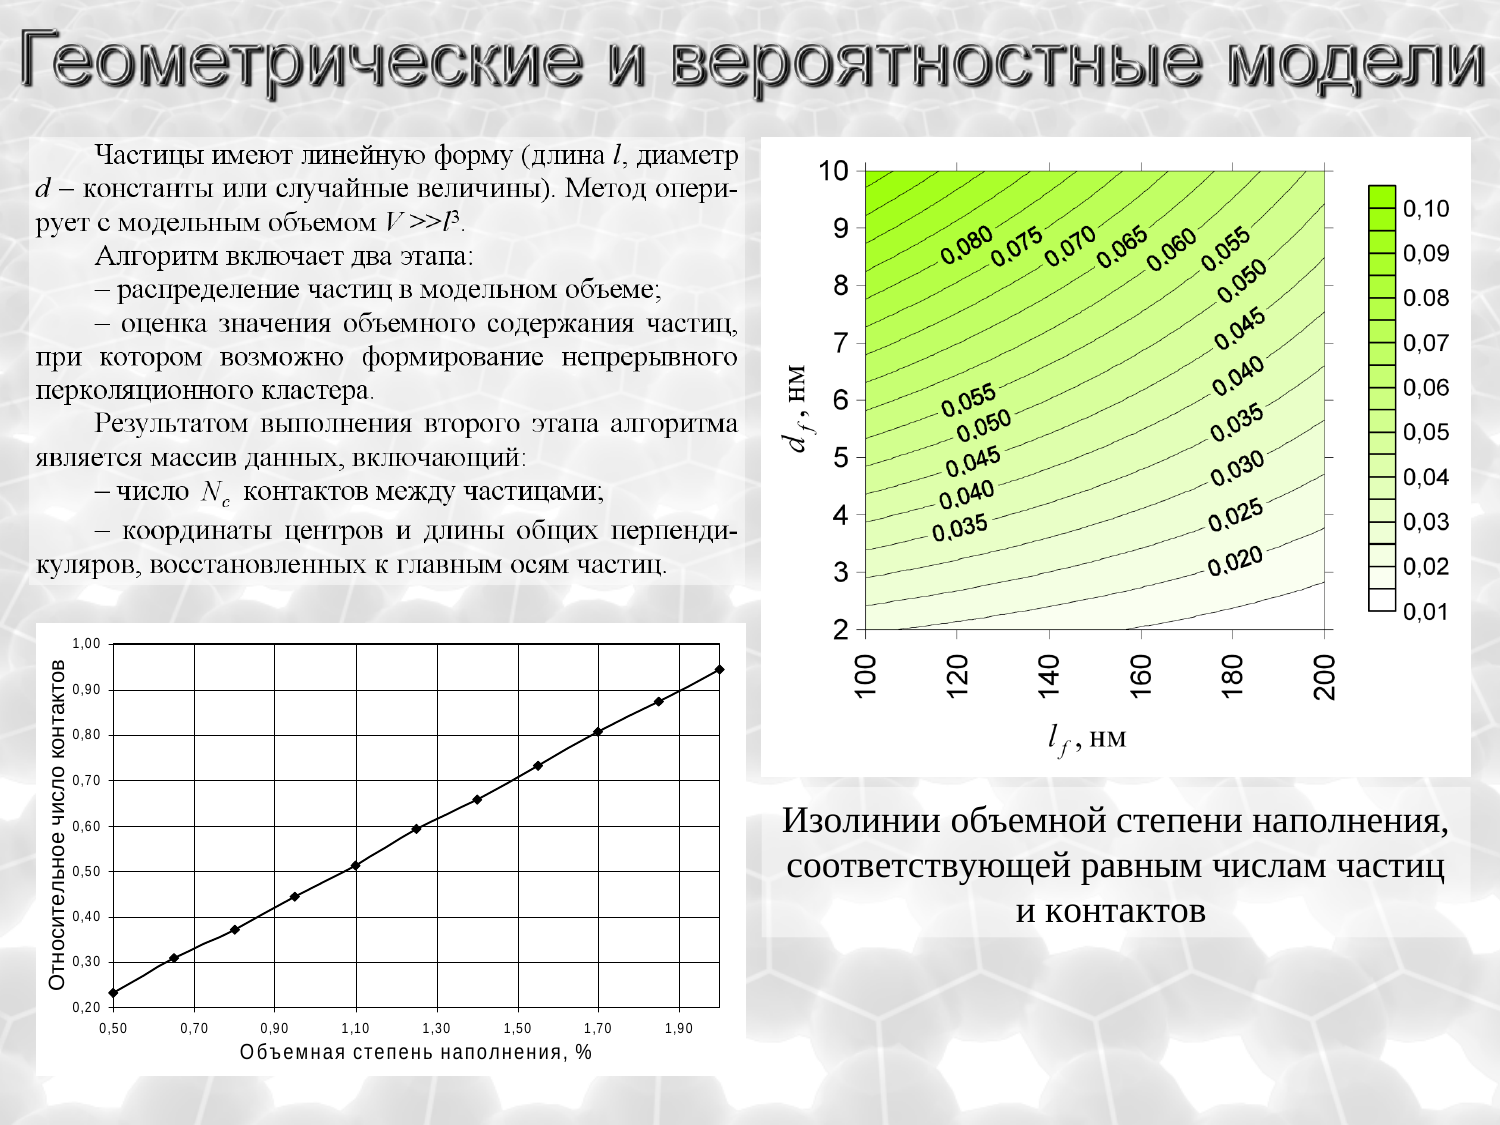

Изолинии объемной степени наполнения, соответствующей равным числам частиц и контактов